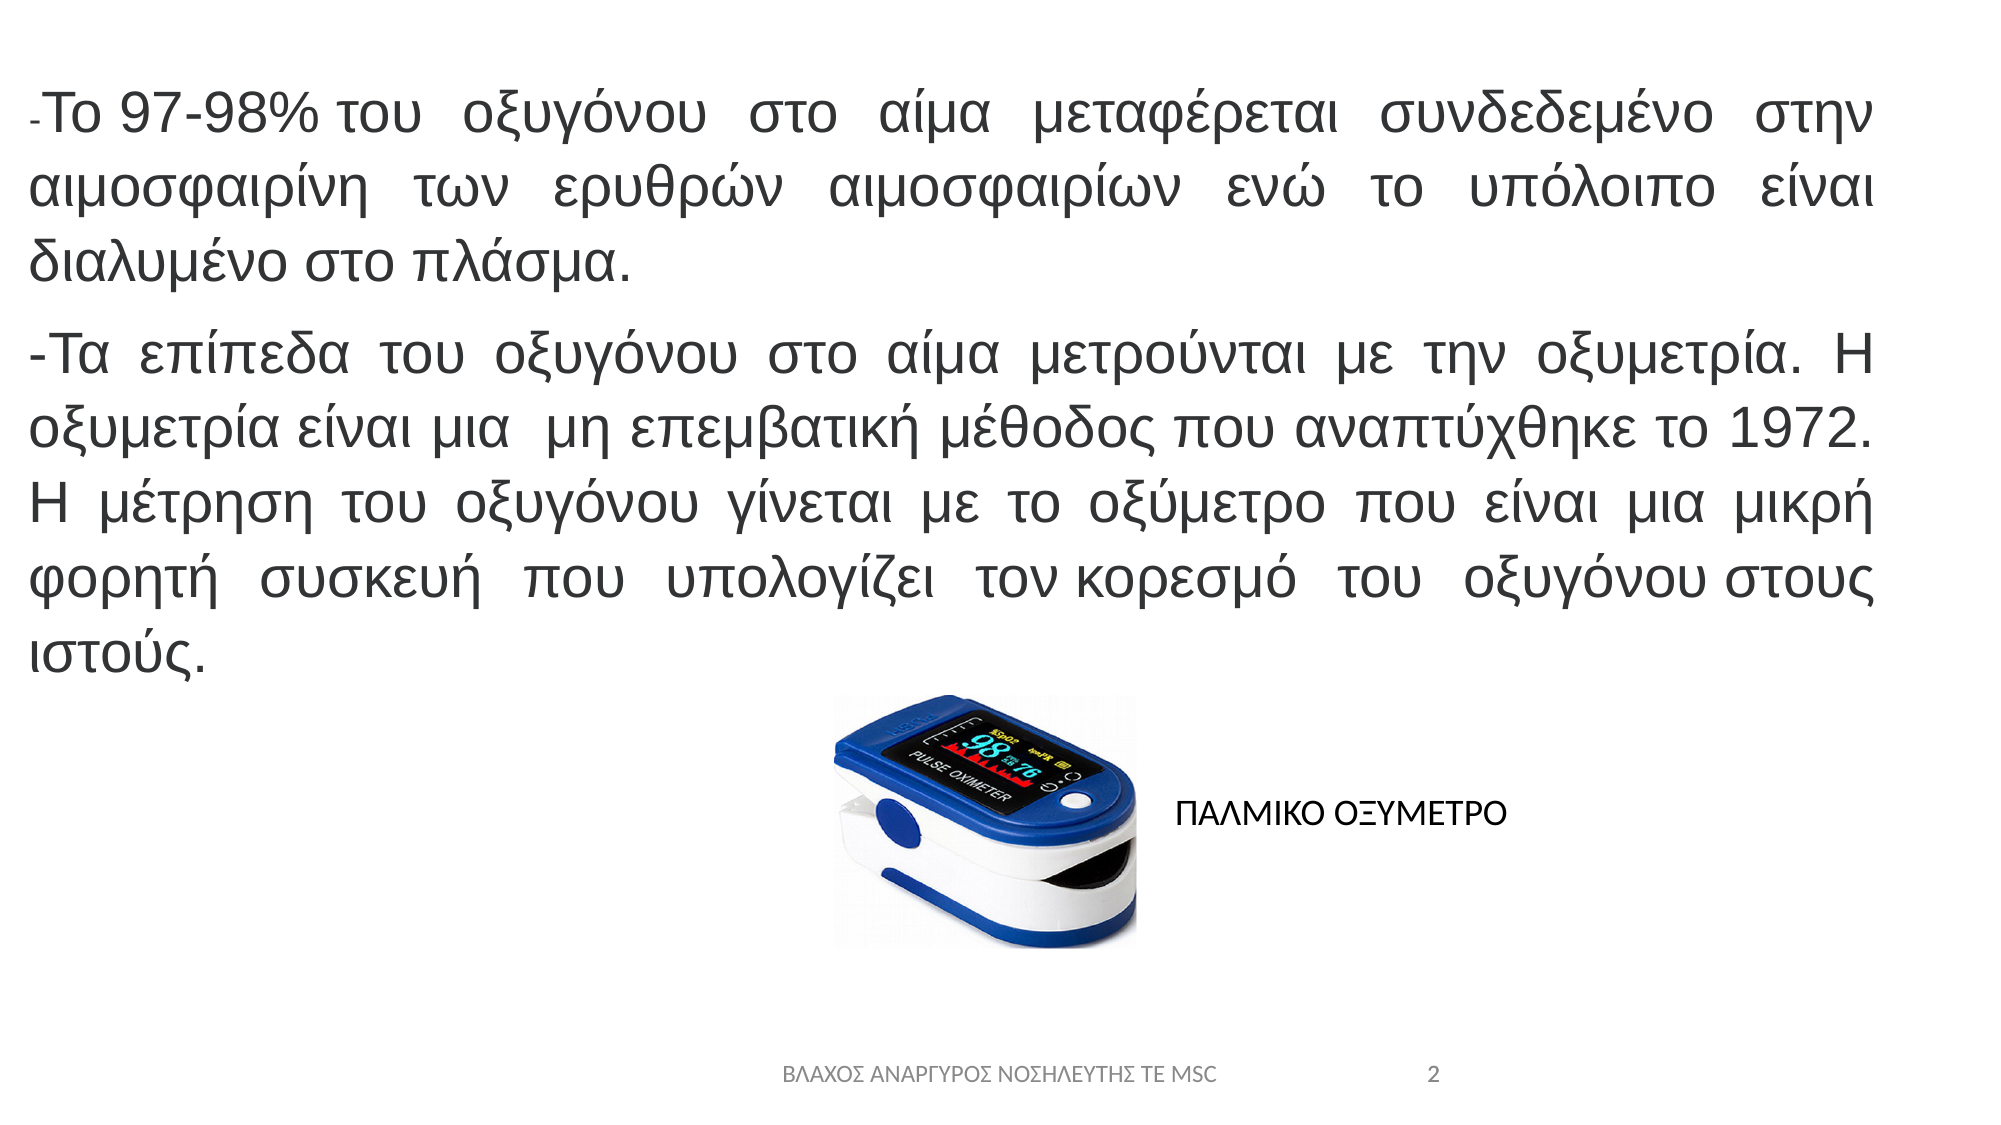

-Το 97-98% του οξυγόνου στο αίμα μεταφέρεται συνδεδεμένο στην αιμοσφαιρίνη των ερυθρών αιμοσφαιρίων ενώ το υπόλοιπο είναι διαλυμένο στο πλάσμα.
-Τα επίπεδα του οξυγόνου στο αίμα μετρούνται με την οξυμετρία. Η οξυμετρία είναι μια  μη επεμβατική μέθοδος που αναπτύχθηκε το 1972. Η μέτρηση του οξυγόνου γίνεται με το οξύμετρο που είναι μια μικρή φορητή συσκευή που υπολογίζει τον κορεσμό του οξυγόνου στους ιστούς.
ΠΑΛΜΙΚΟ ΟΞΥΜΕΤΡΟ
ΒΛΑΧΟΣ ΑΝΑΡΓΥΡΟΣ ΝΟΣΗΛΕΥΤΗΣ ΤΕ MSC
1